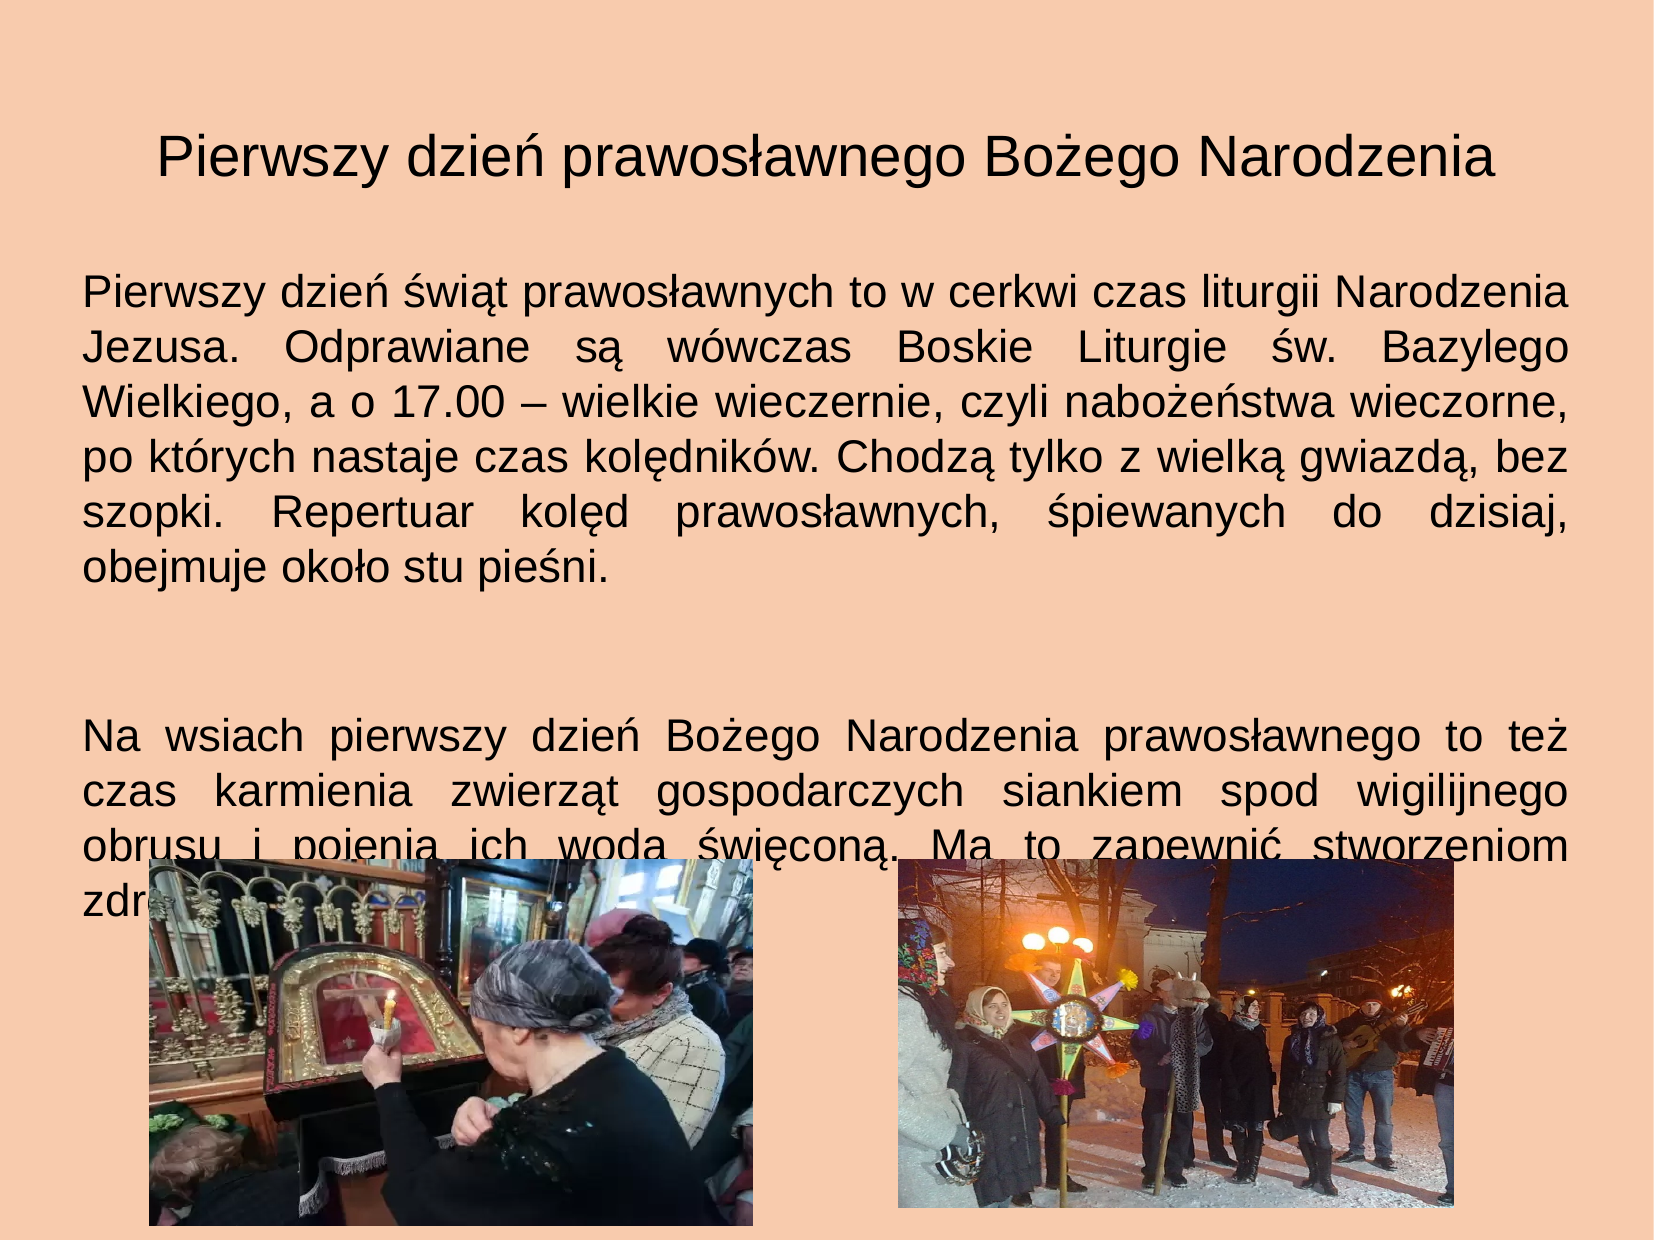

# Pierwszy dzień prawosławnego Bożego Narodzenia
Pierwszy dzień świąt prawosławnych to w cerkwi czas liturgii Narodzenia Jezusa. Odprawiane są wówczas Boskie Liturgie św. Bazylego Wielkiego, a o 17.00 – wielkie wieczernie, czyli nabożeństwa wieczorne, po których nastaje czas kolędników. Chodzą tylko z wielką gwiazdą, bez szopki. Repertuar kolęd prawosławnych, śpiewanych do dzisiaj, obejmuje około stu pieśni.
Na wsiach pierwszy dzień Bożego Narodzenia prawosławnego to też czas karmienia zwierząt gospodarczych siankiem spod wigilijnego obrusu i pojenia ich wodą święconą. Ma to zapewnić stworzeniom zdrowie w nadchodzącym roku.